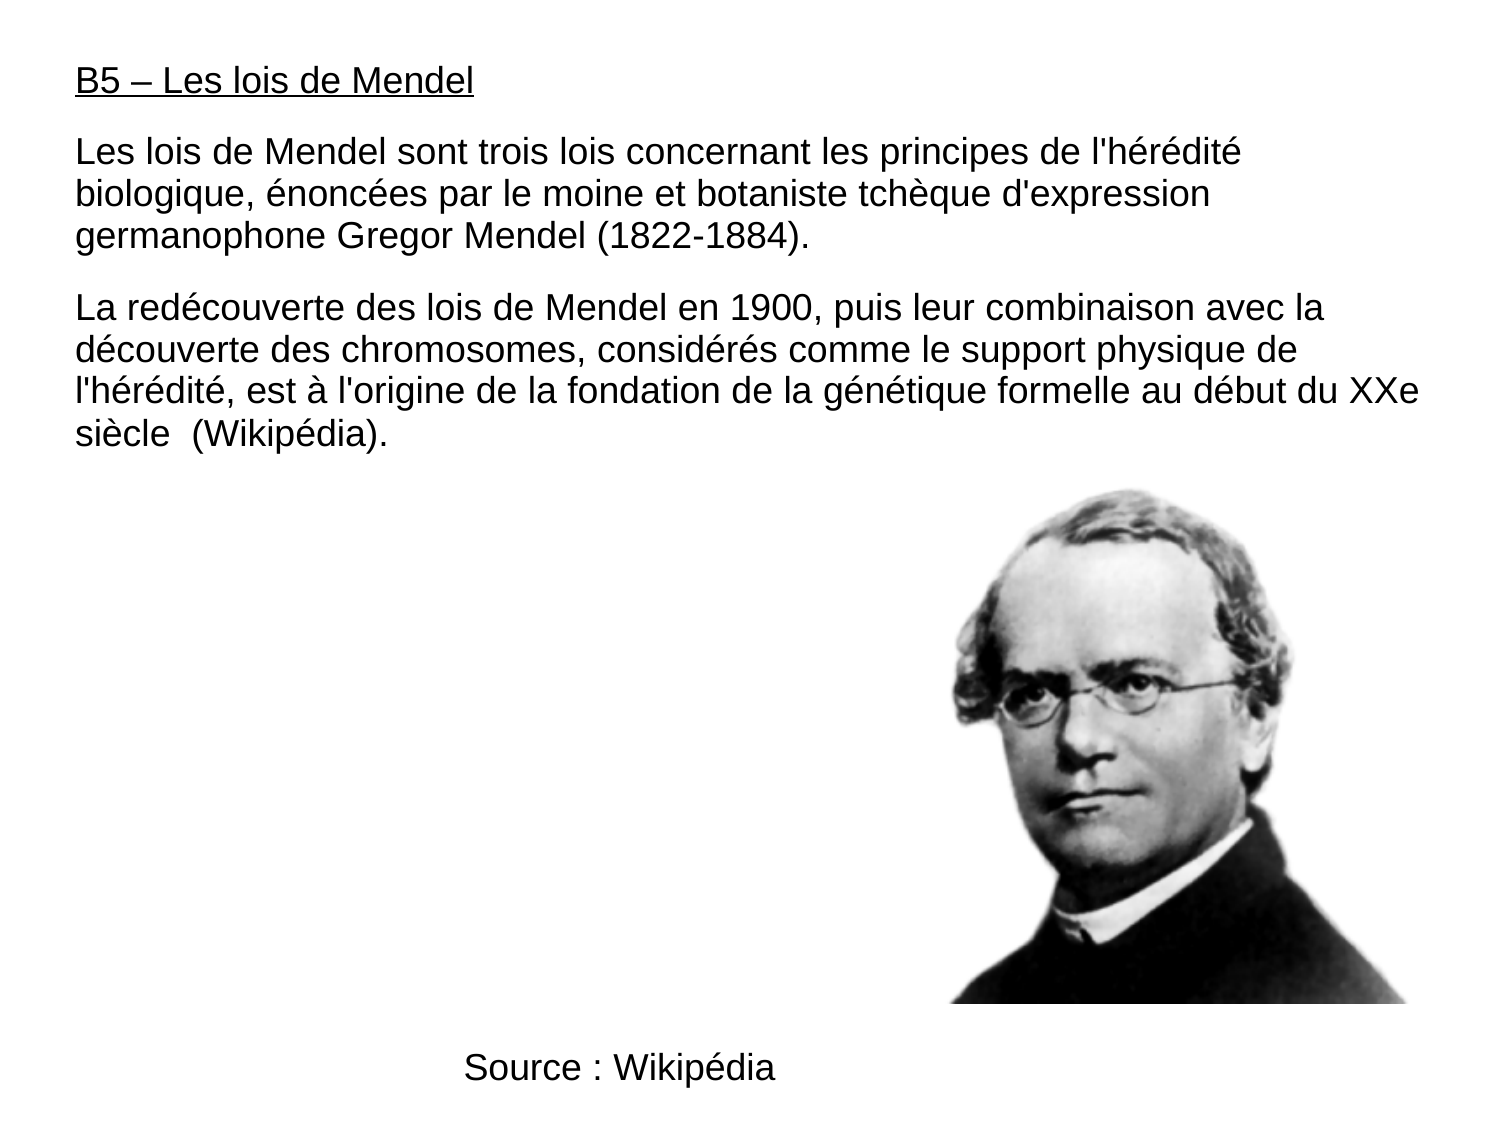

# B5 – Les lois de Mendel
Les lois de Mendel sont trois lois concernant les principes de l'hérédité biologique, énoncées par le moine et botaniste tchèque d'expression germanophone Gregor Mendel (1822-1884).
La redécouverte des lois de Mendel en 1900, puis leur combinaison avec la découverte des chromosomes, considérés comme le support physique de l'hérédité, est à l'origine de la fondation de la génétique formelle au début du XXe siècle (Wikipédia).
Source : Wikipédia